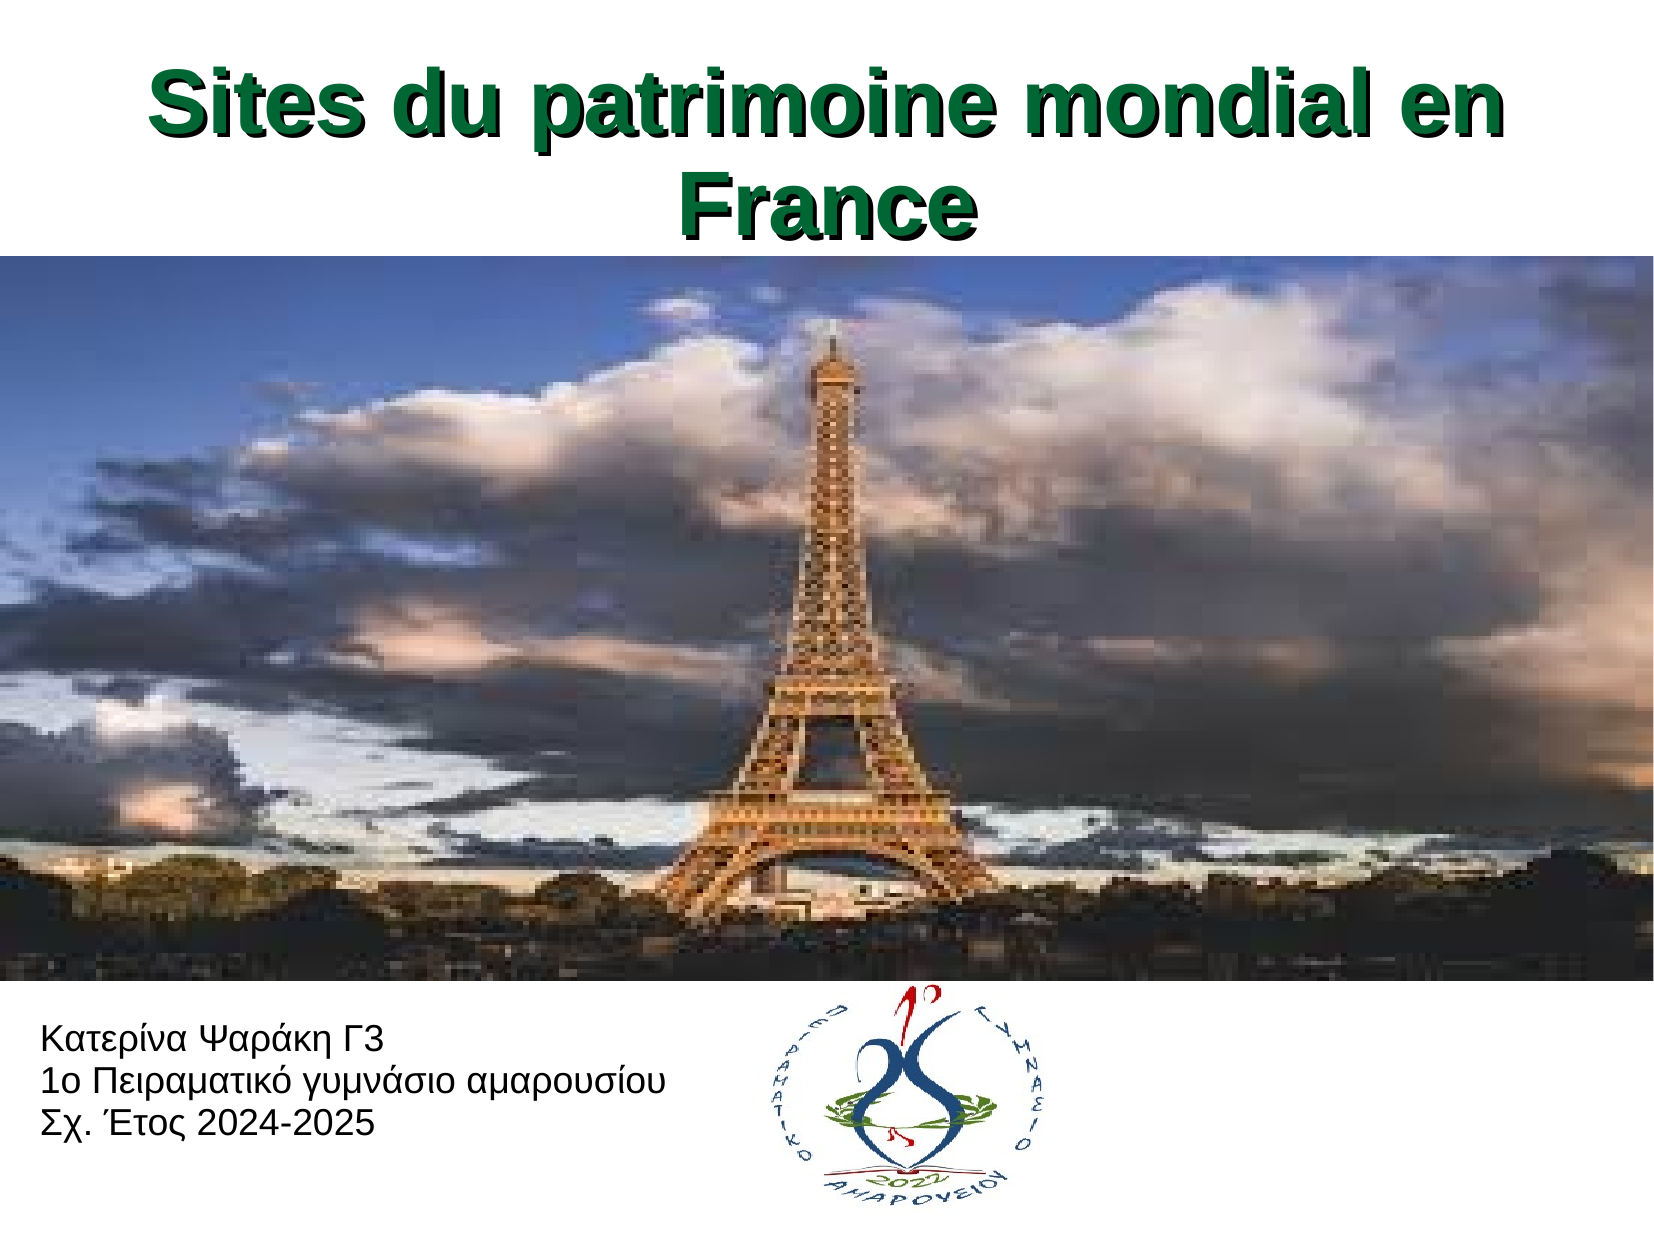

# Sites du patrimoine mondial en France
Κατερίνα Ψαράκη Γ3
1ο Πειραματικό γυμνάσιο αμαρουσίου Σχ. Έτος 2024-2025